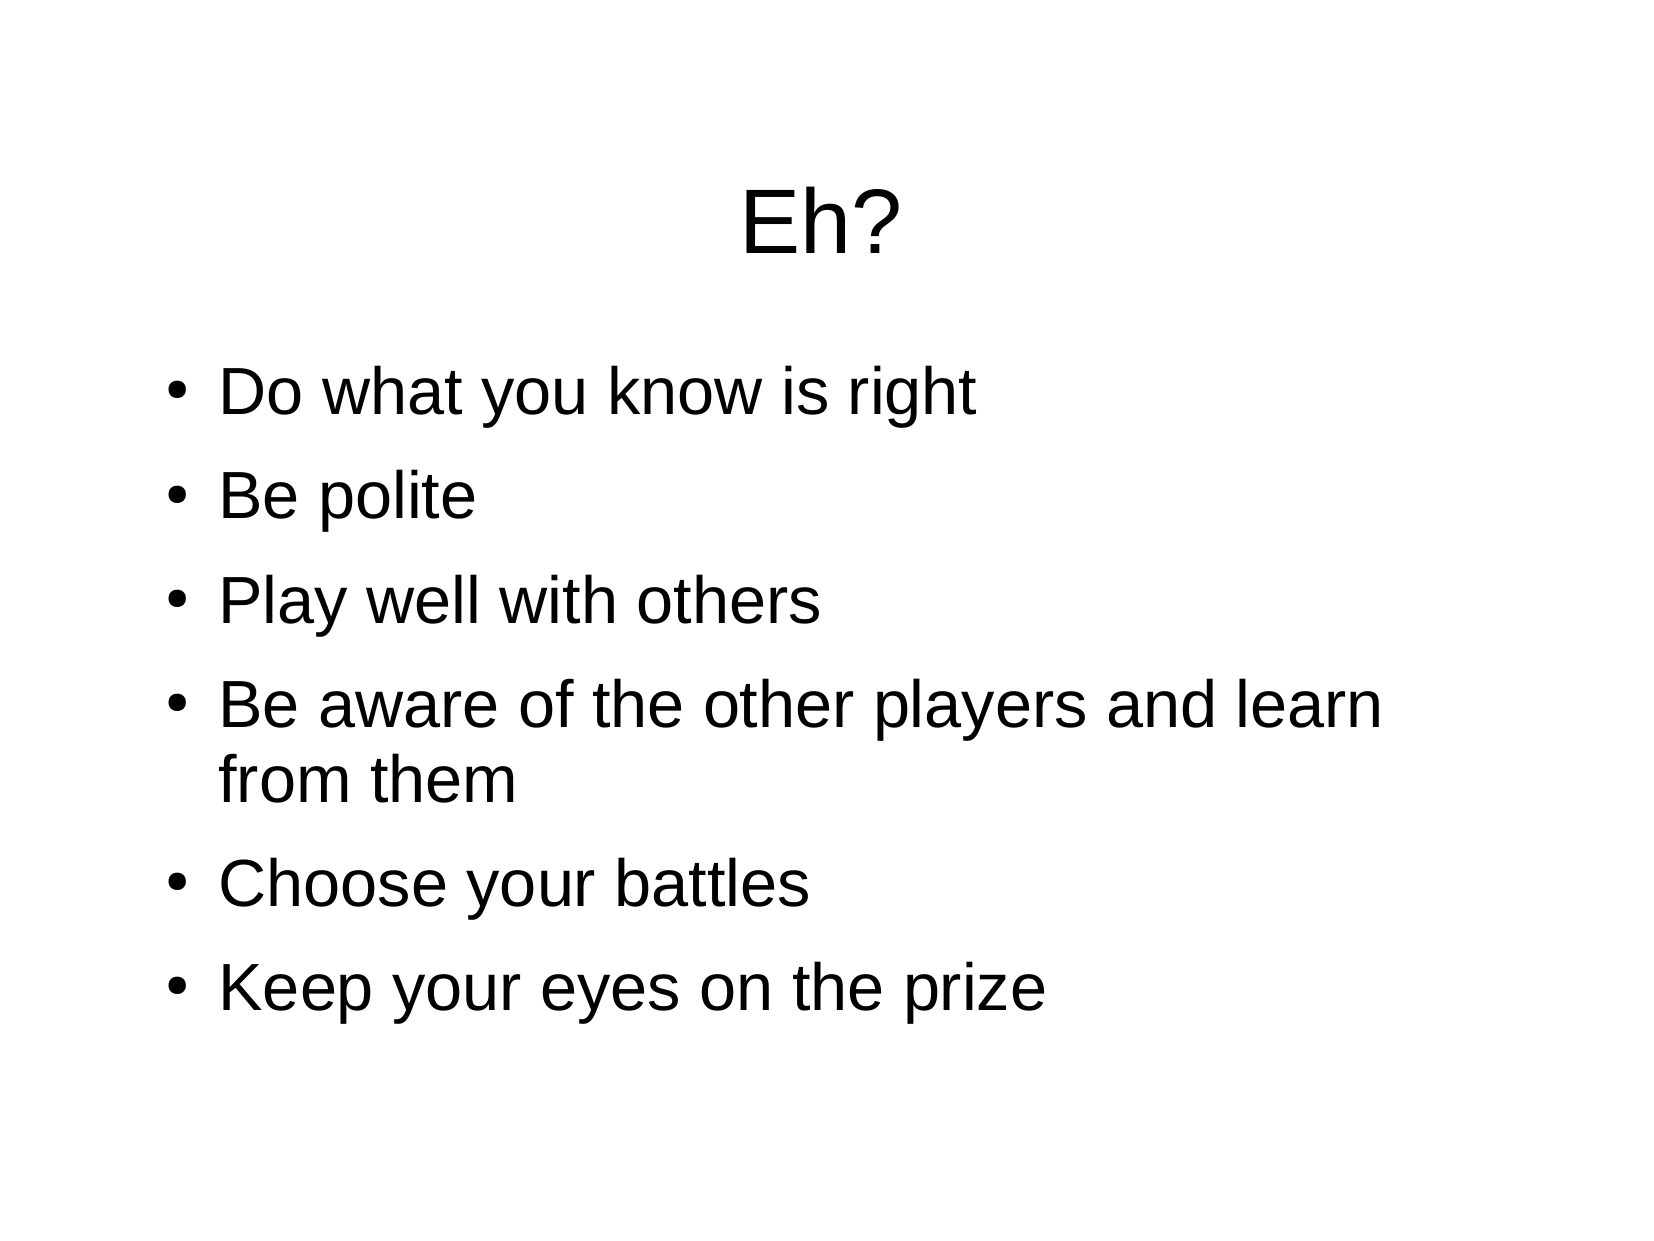

# Eh?
Do what you know is right
Be polite
Play well with others
Be aware of the other players and learn from them
Choose your battles
Keep your eyes on the prize